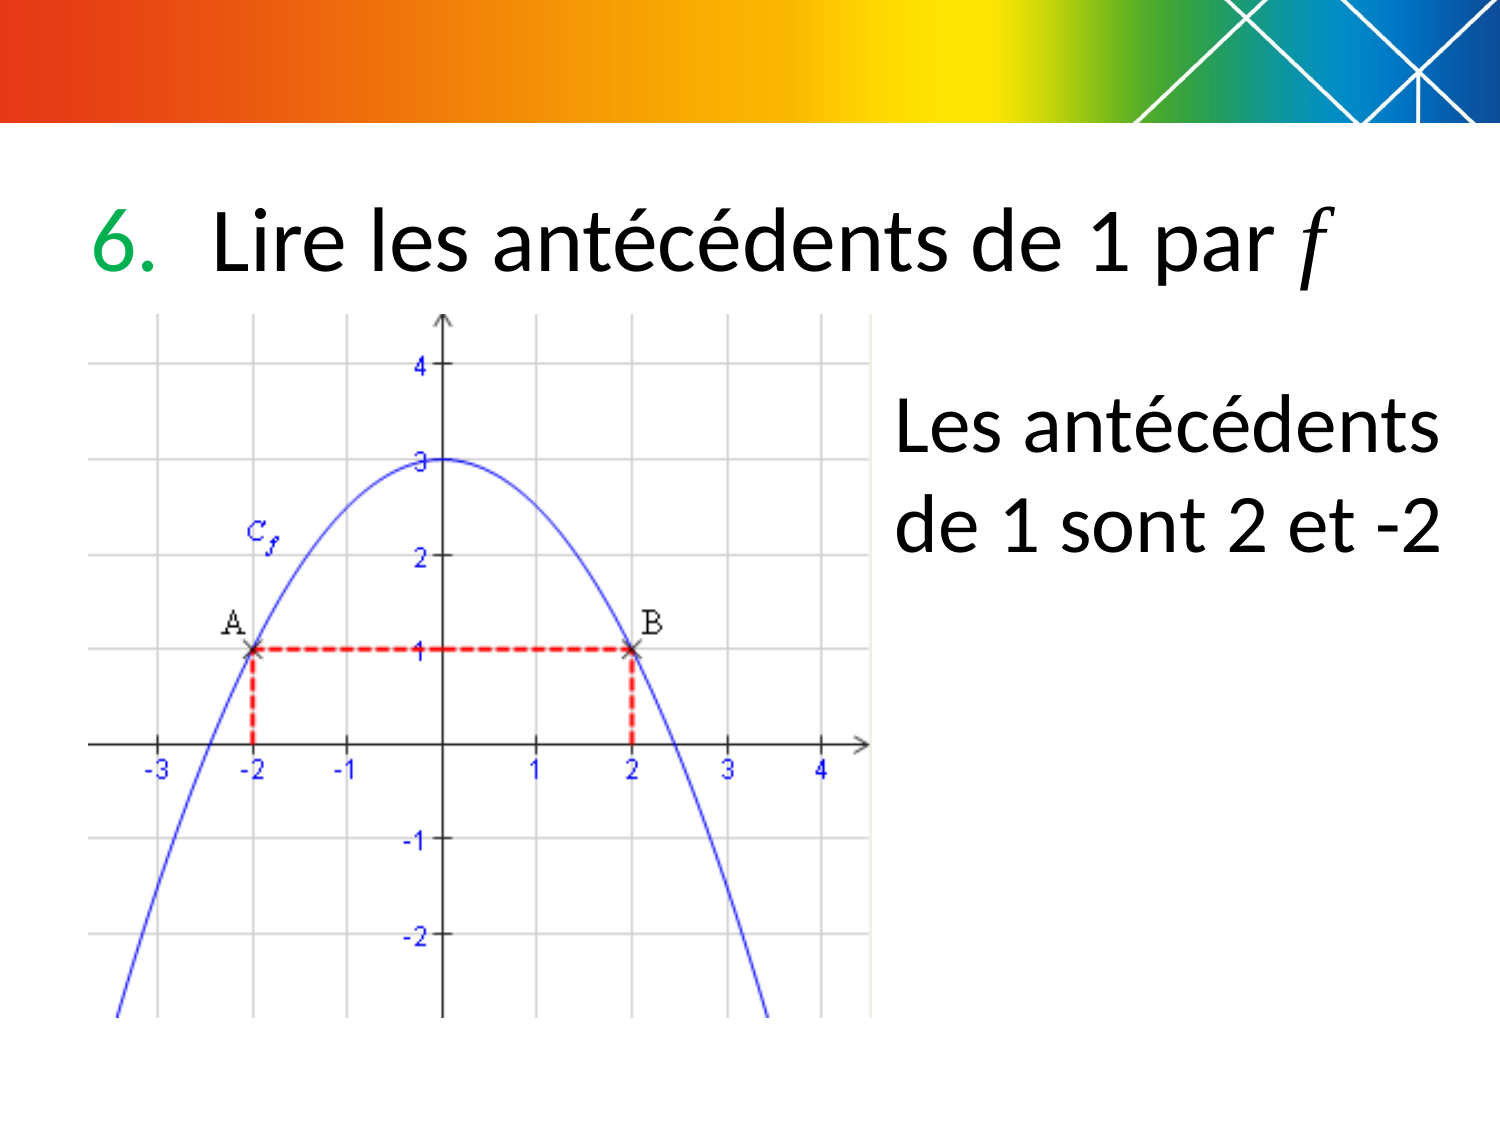

# Lire les antécédents de 1 par f
Les antécédents de 1 sont 2 et -2